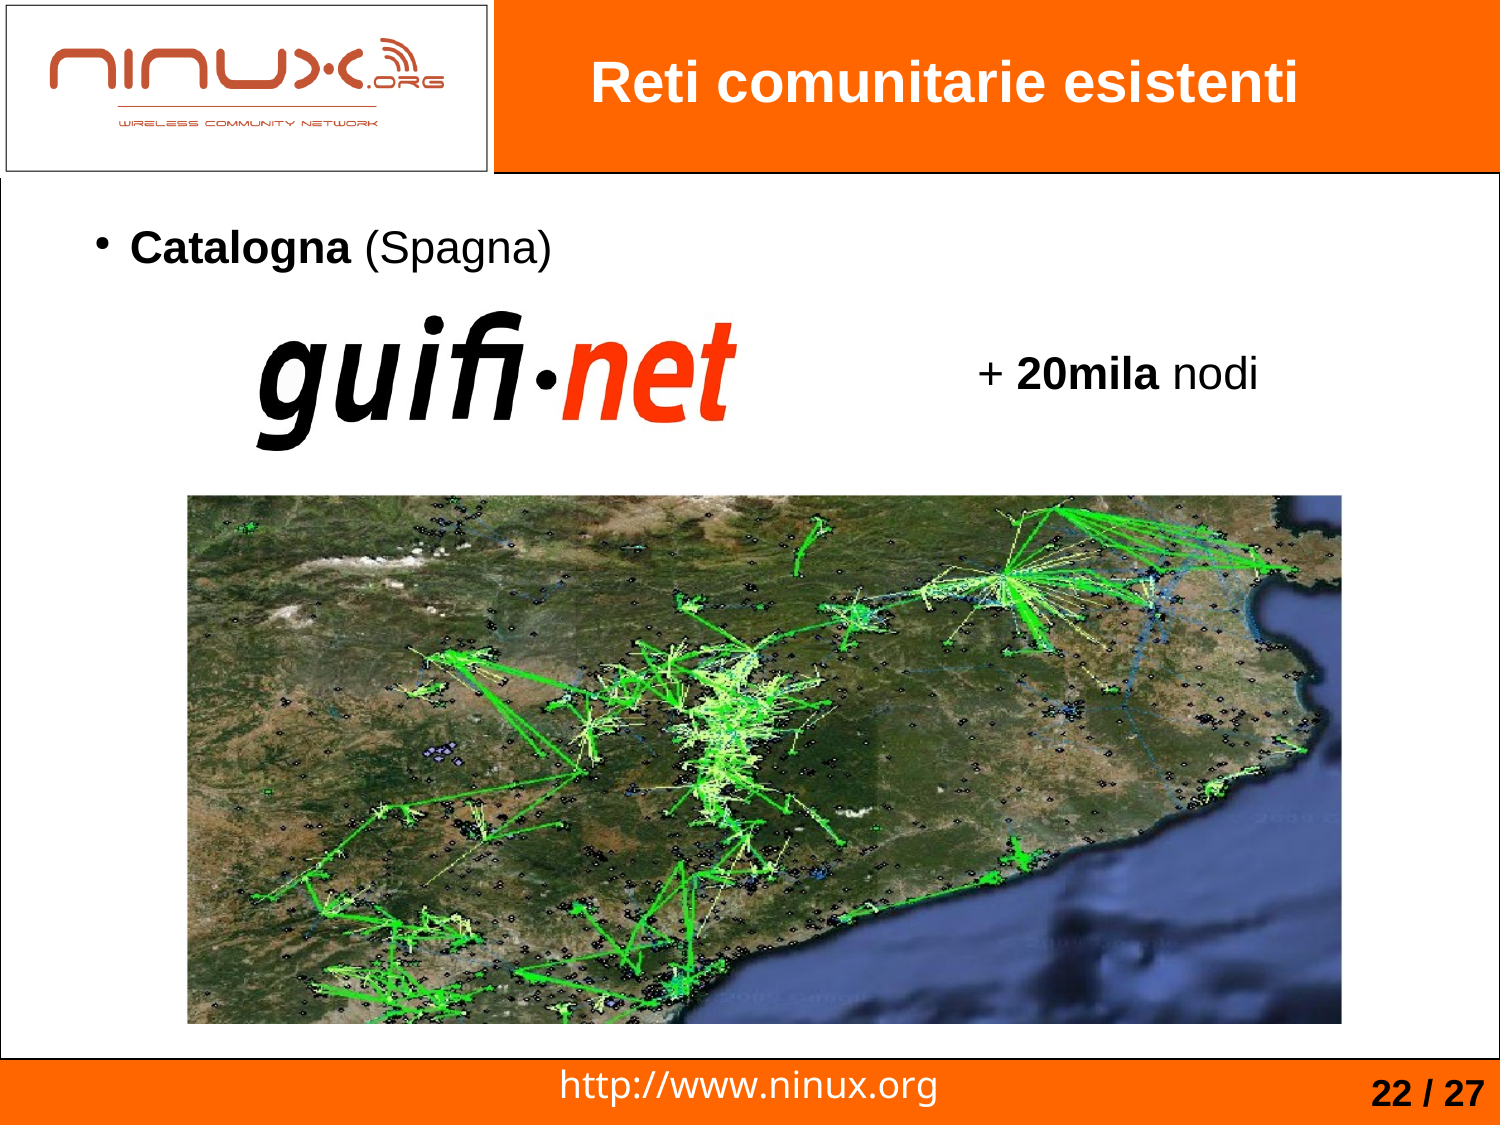

# Reti comunitarie esistenti
Catalogna (Spagna)
 + 20mila nodi
http://www.ninux.org